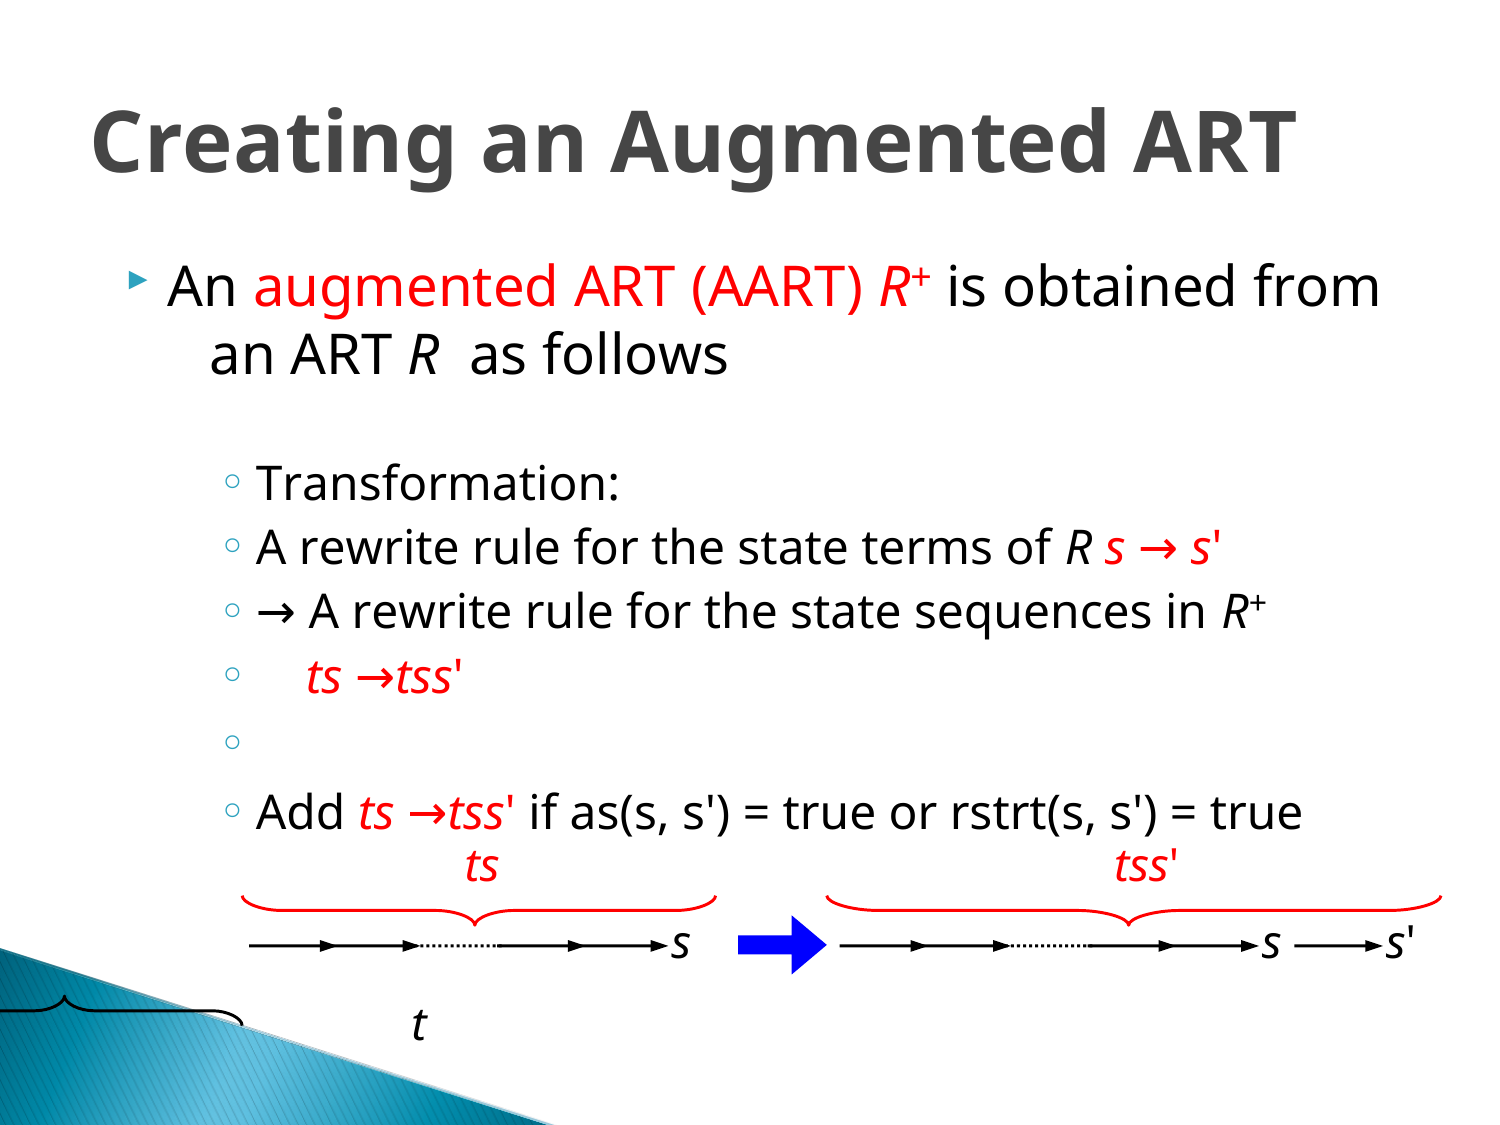

# Creating an Augmented ART
An augmented ART (AART) R+ is obtained from an ART R as follows
Transformation:
A rewrite rule for the state terms of R s → s'
→ A rewrite rule for the state sequences in R+
 ts →tss'
Add ts →tss' if as(s, s') = true or rstrt(s, s') = true
ts
tss'
s
s
s'
t